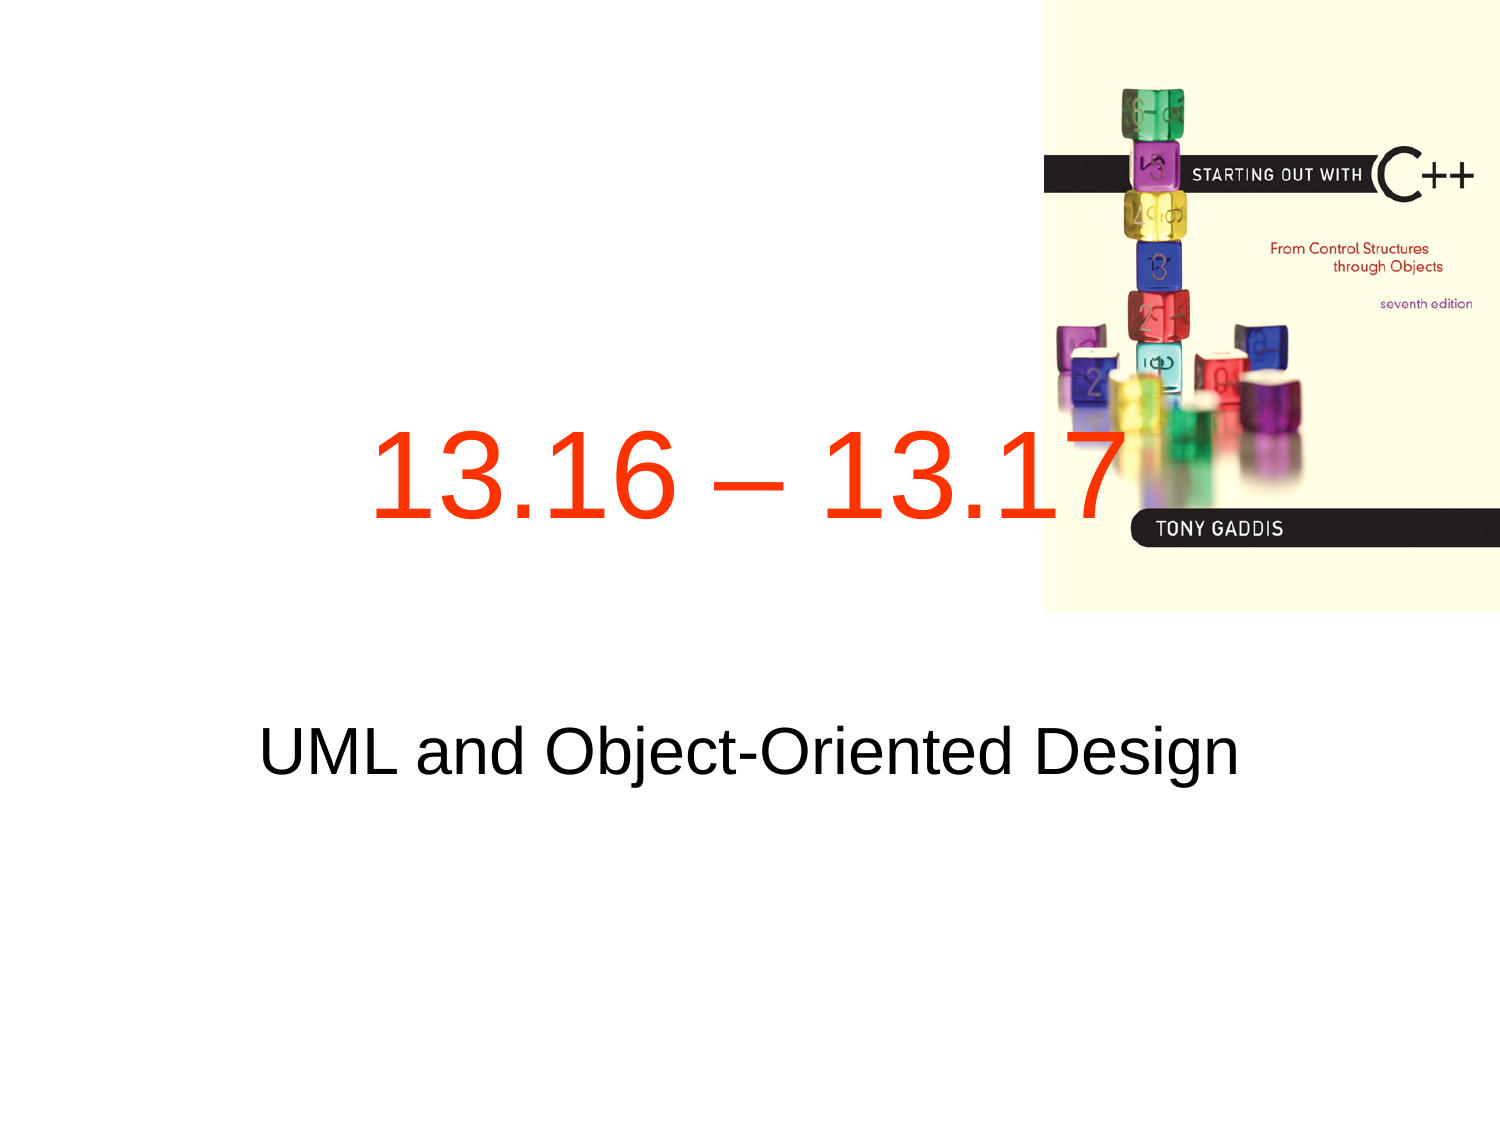

# 13.16 – 13.17
UML and Object-Oriented Design